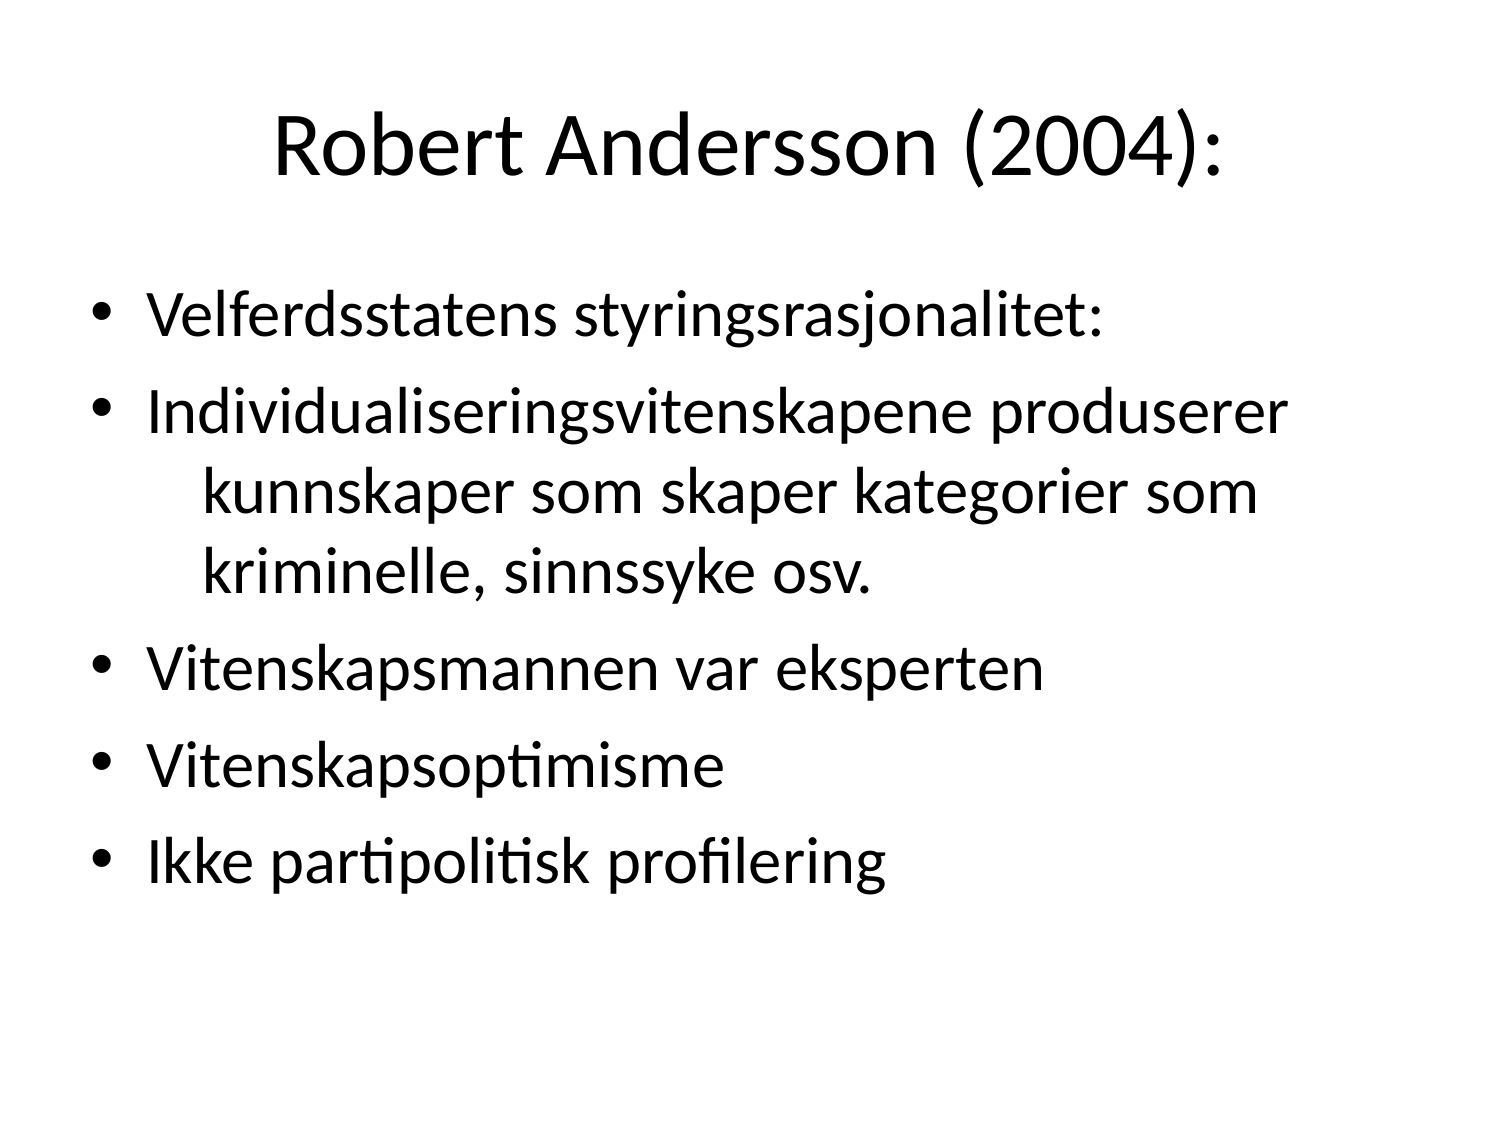

# Robert Andersson (2004):
Velferdsstatens styringsrasjonalitet:
Individualiseringsvitenskapene produserer kunnskaper som skaper kategorier som kriminelle, sinnssyke osv.
Vitenskapsmannen var eksperten
Vitenskapsoptimisme
Ikke partipolitisk profilering